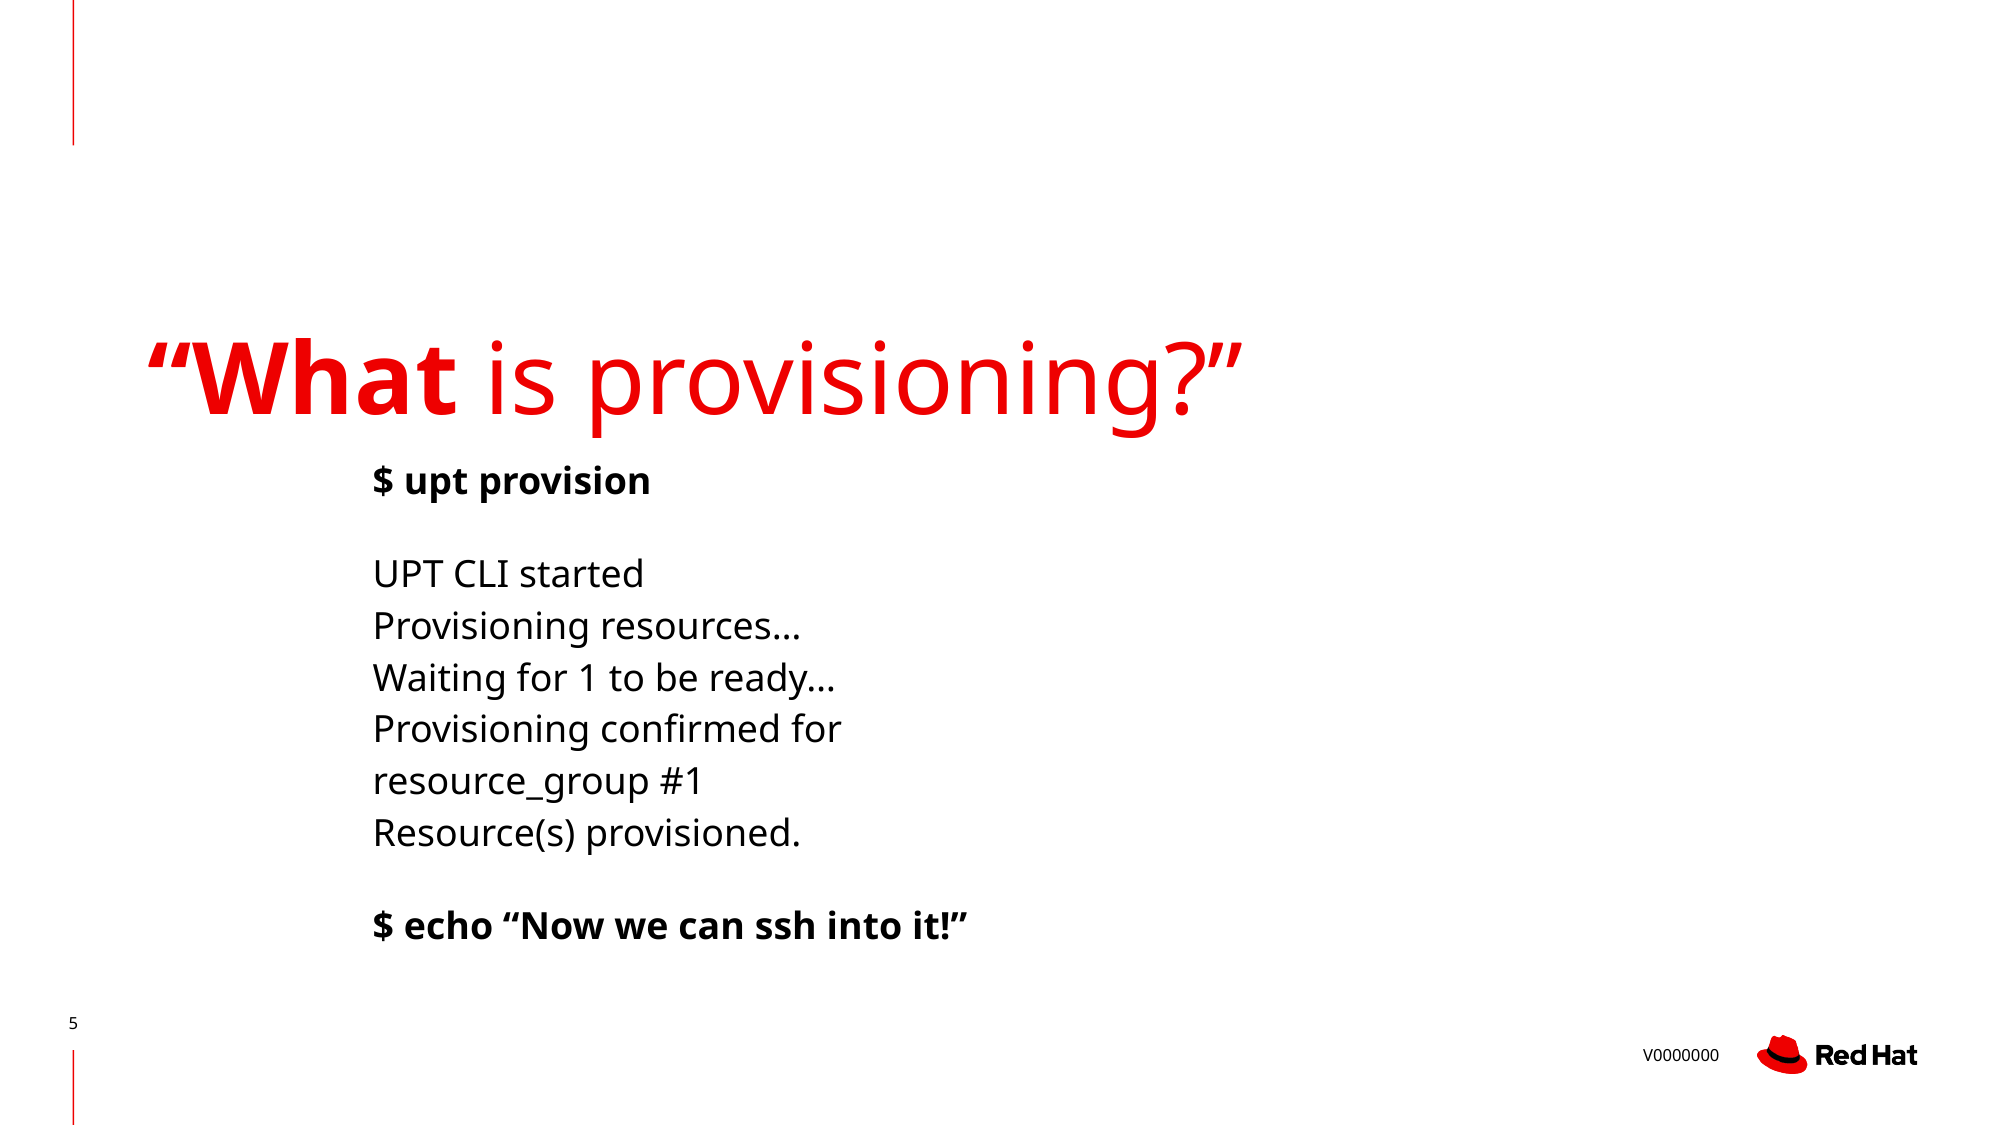

# “What is provisioning?”
$ upt provision
UPT CLI started
Provisioning resources…
Waiting for 1 to be ready…
Provisioning confirmed for resource_group #1
Resource(s) provisioned.
$ echo “Now we can ssh into it!”